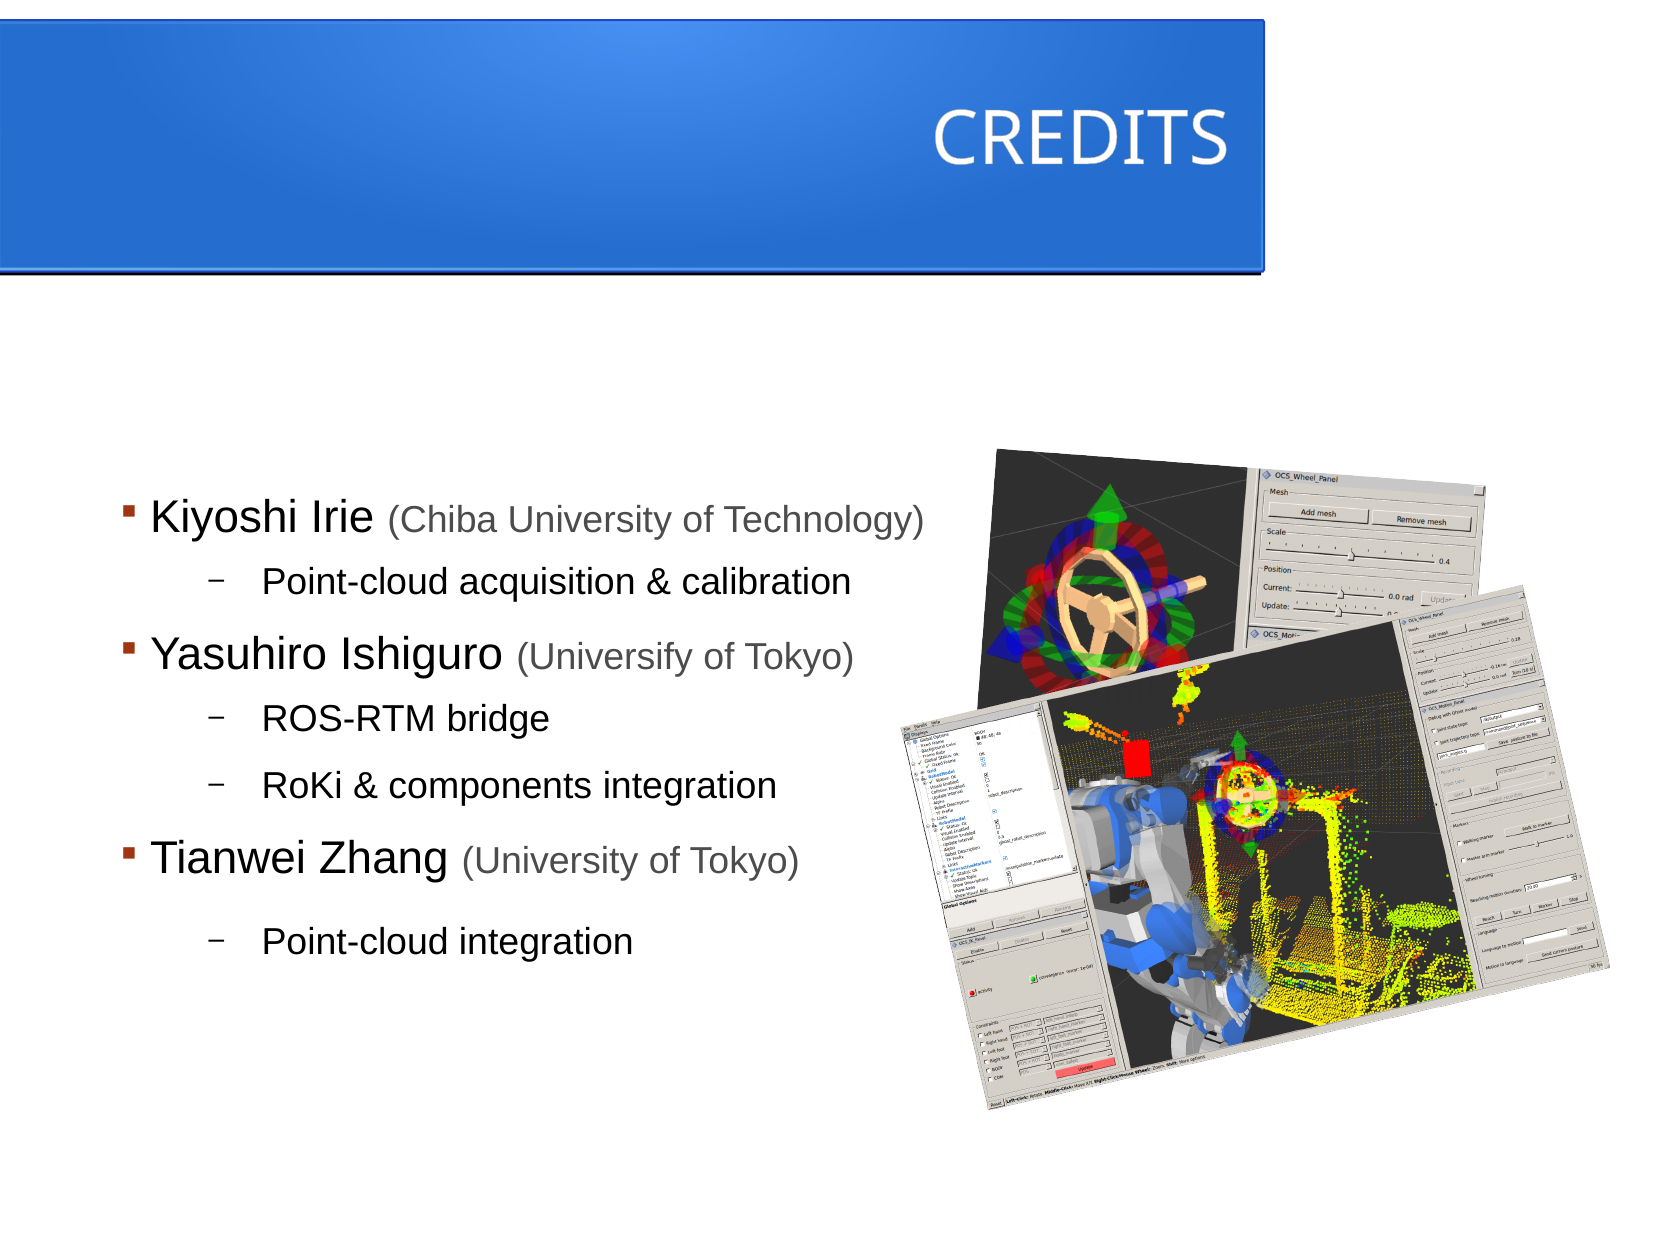

Credits
# Kiyoshi Irie (Chiba University of Technology)
Point-cloud acquisition & calibration
Yasuhiro Ishiguro (Universify of Tokyo)
ROS-RTM bridge
RoKi & components integration
Tianwei Zhang (University of Tokyo)
Point-cloud integration